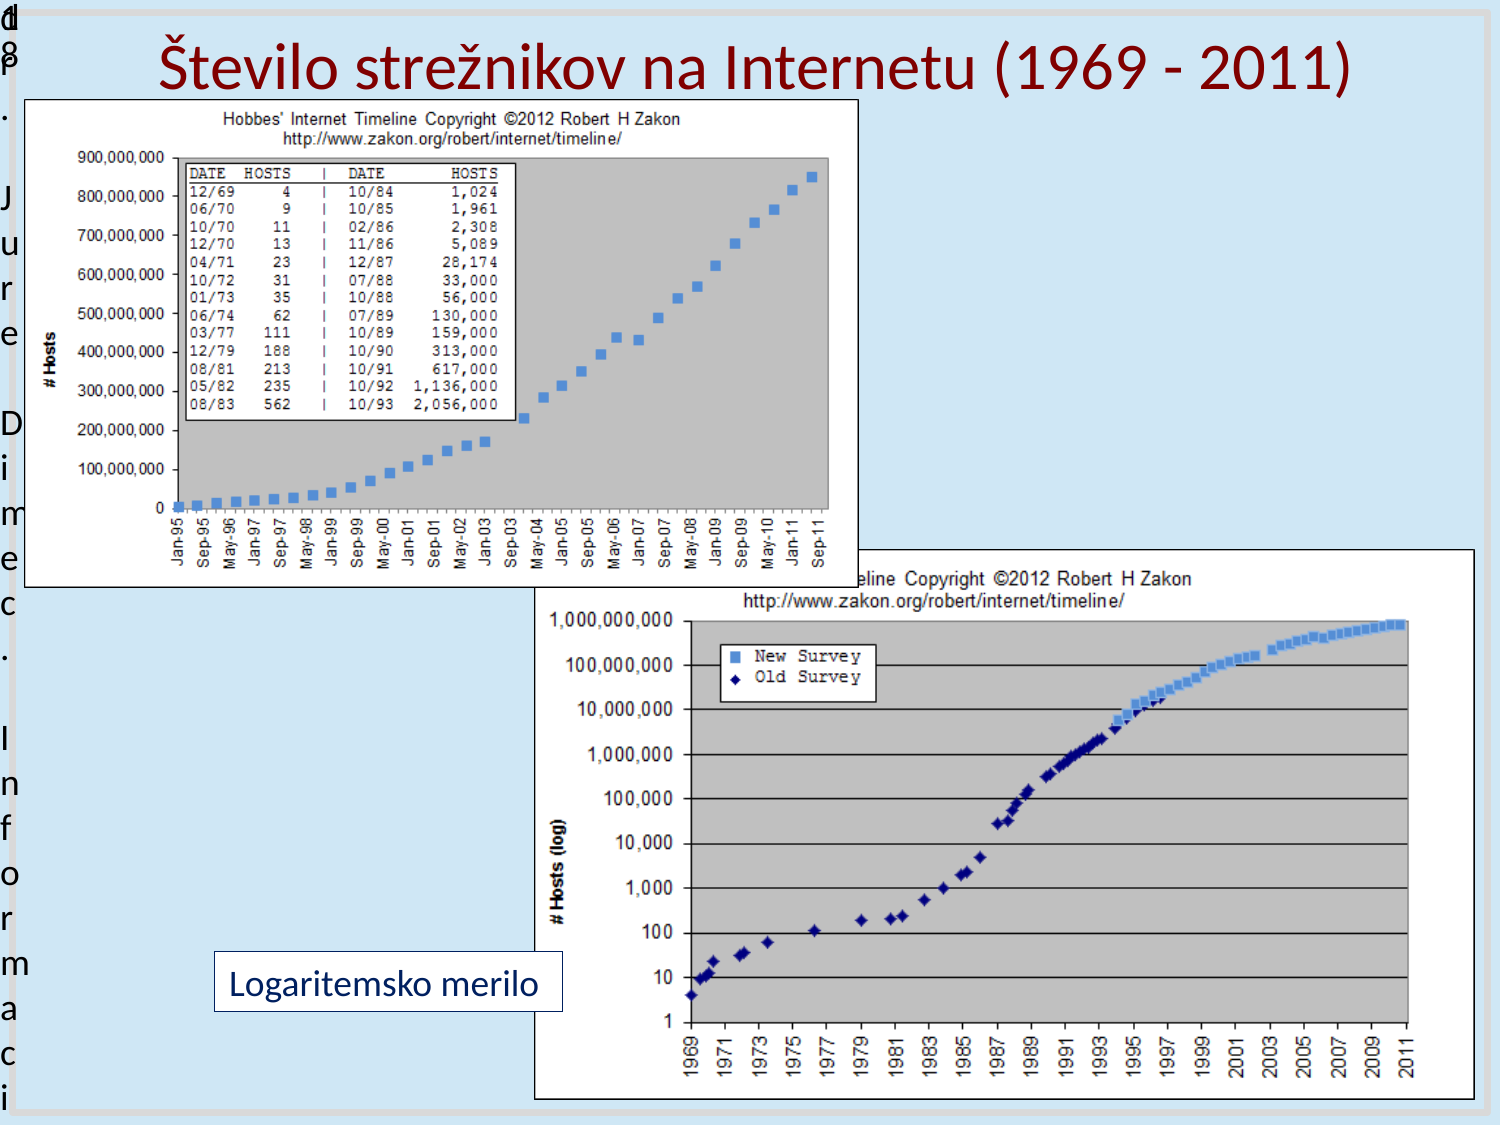

dr. Jure Dimec. Informacijski viri na Internetu (2012 / 13). Statistika prometa na Internetu.
# Število strežnikov na Internetu (1969 - 2011)
Logaritemsko merilo